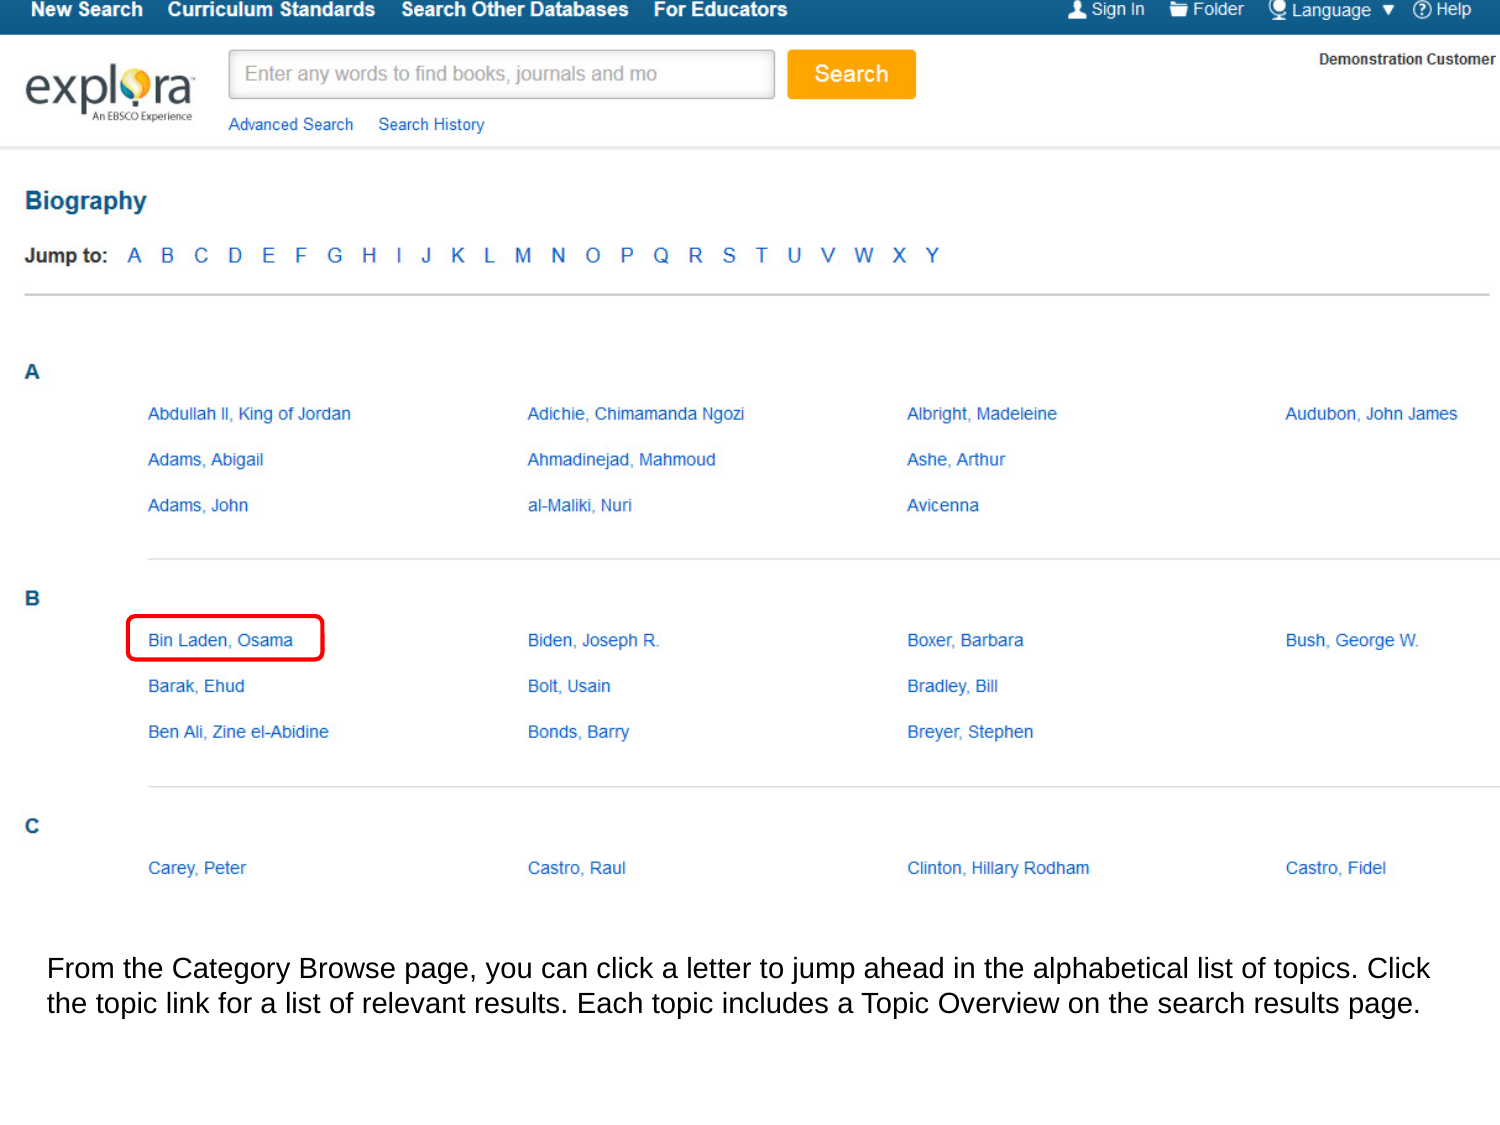

From the Category Browse page, you can click a letter to jump ahead in the alphabetical list of topics. Click the topic link for a list of relevant results. Each topic includes a Topic Overview on the search results page.